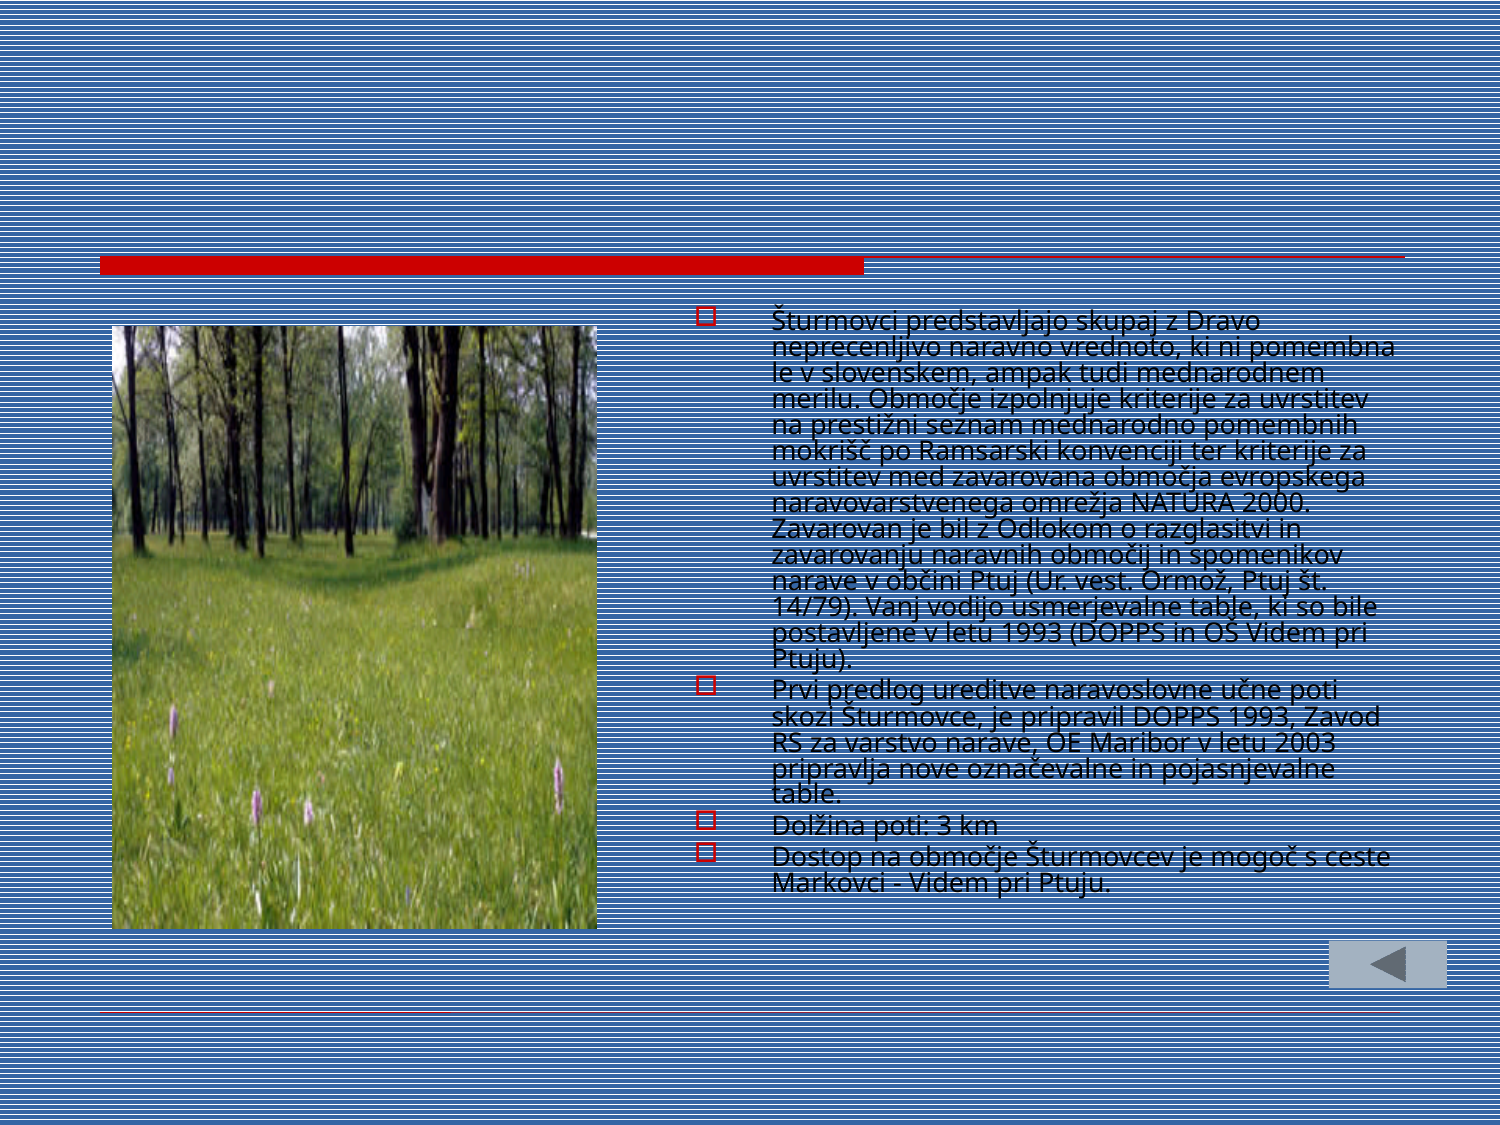

#
Šturmovci predstavljajo skupaj z Dravo neprecenljivo naravno vrednoto, ki ni pomembna le v slovenskem, ampak tudi mednarodnem merilu. Območje izpolnjuje kriterije za uvrstitev na prestižni seznam mednarodno pomembnih mokrišč po Ramsarski konvenciji ter kriterije za uvrstitev med zavarovana območja evropskega naravovarstvenega omrežja NATURA 2000. Zavarovan je bil z Odlokom o razglasitvi in zavarovanju naravnih območij in spomenikov narave v občini Ptuj (Ur. vest. Ormož, Ptuj št. 14/79). Vanj vodijo usmerjevalne table, ki so bile postavljene v letu 1993 (DOPPS in OŠ Videm pri Ptuju).
Prvi predlog ureditve naravoslovne učne poti skozi Šturmovce, je pripravil DOPPS 1993, Zavod RS za varstvo narave, OE Maribor v letu 2003 pripravlja nove označevalne in pojasnjevalne table.
Dolžina poti: 3 km
Dostop na območje Šturmovcev je mogoč s ceste Markovci - Videm pri Ptuju.